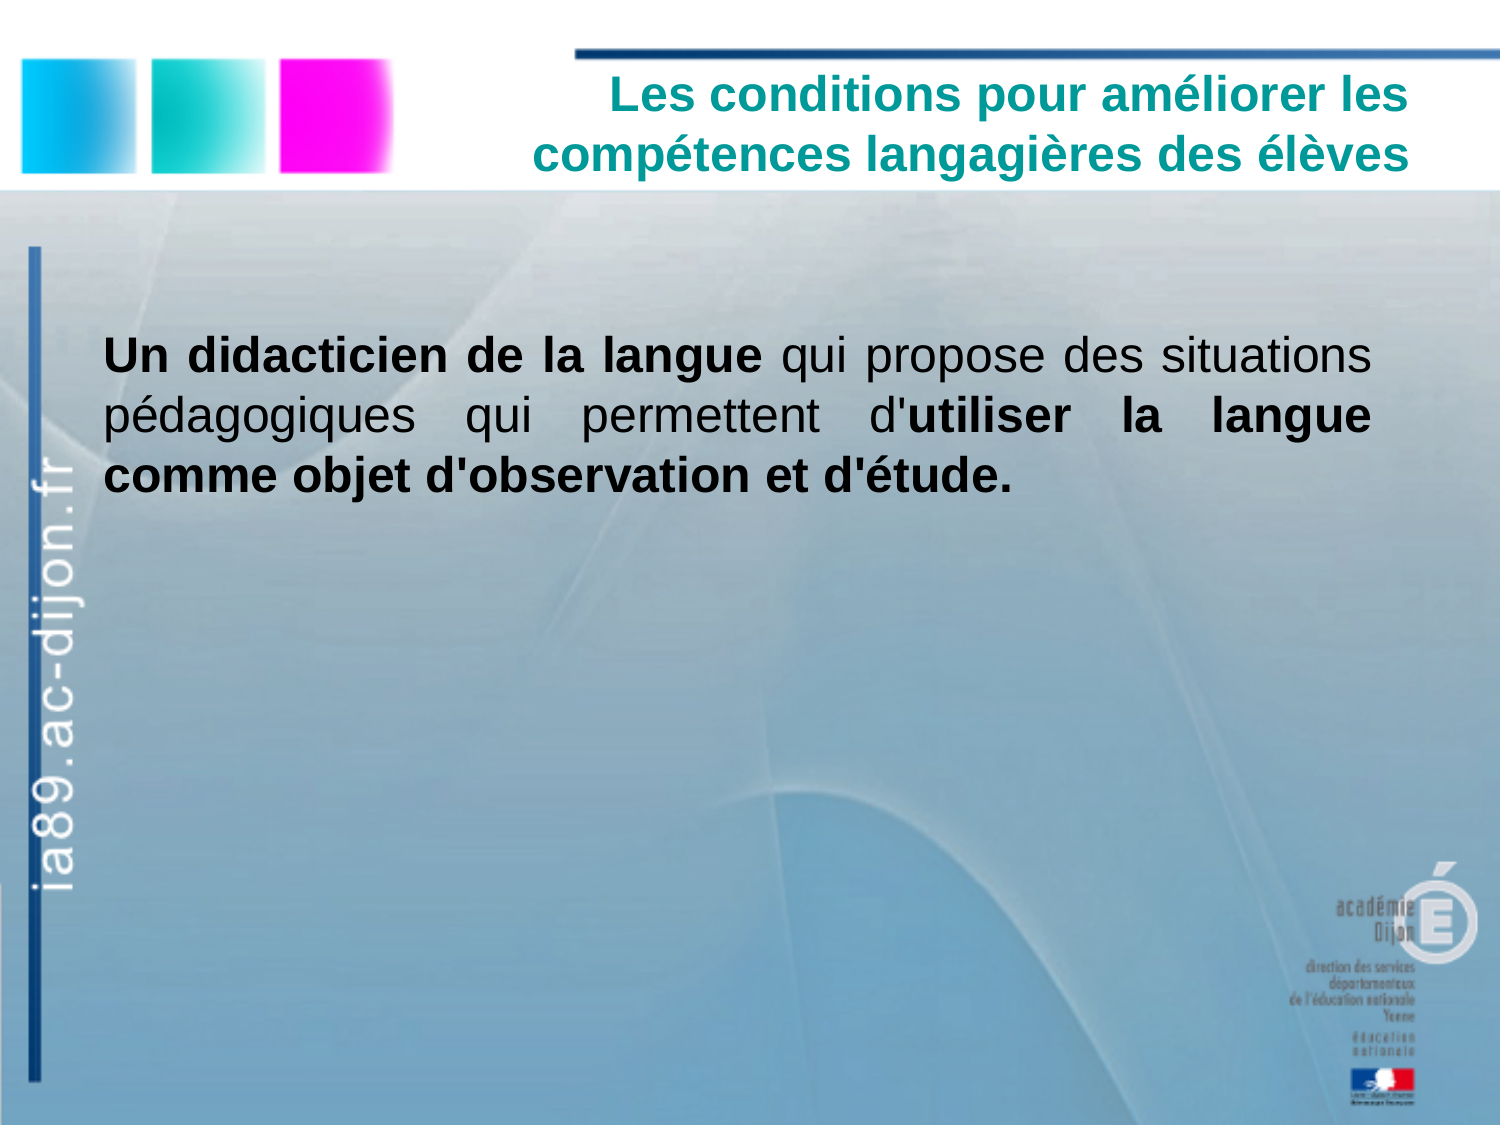

# Les conditions pour améliorer les compétences langagières des élèves
Un didacticien de la langue qui propose des situations pédagogiques qui permettent d'utiliser la langue comme objet d'observation et d'étude.